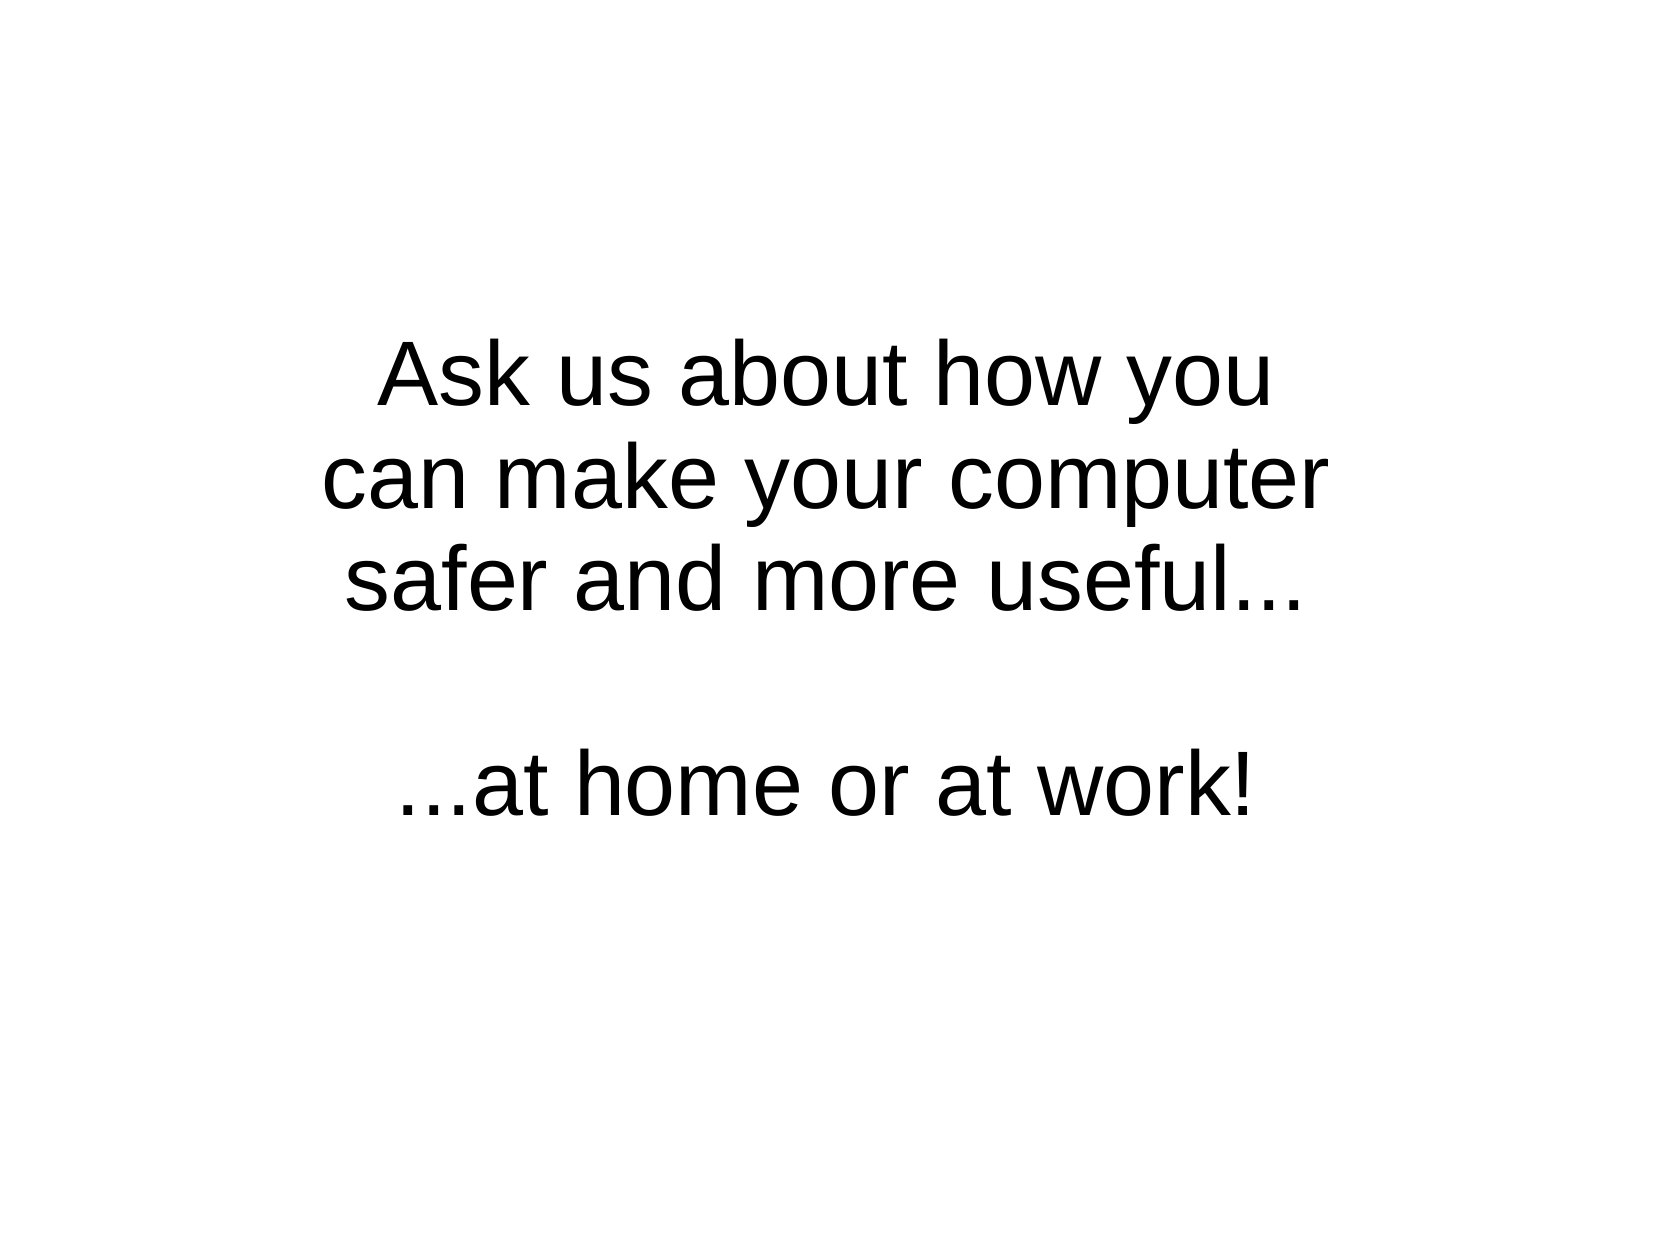

# Ask us about how you can make your computer safer and more useful... ...at home or at work!